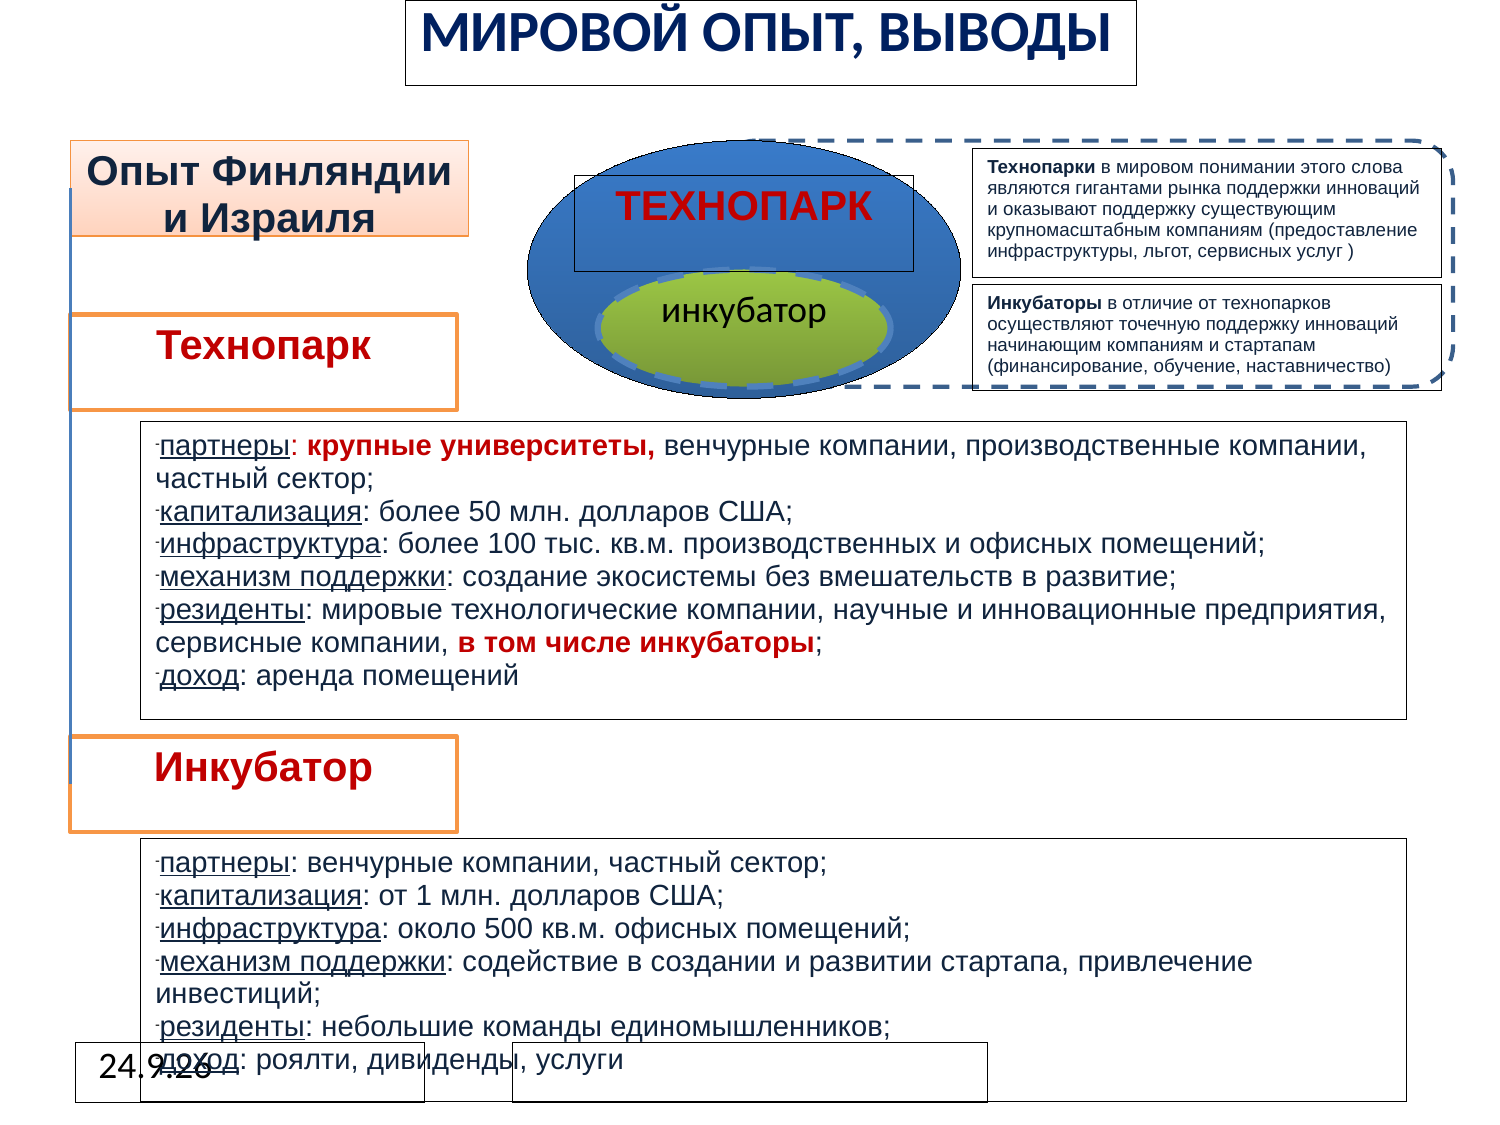

МИРОВОЙ ОПЫТ, ВЫВОДЫ
Опыт Финляндии и Израиля
Технопарки в мировом понимании этого слова являются гигантами рынка поддержки инноваций и оказывают поддержку существующим крупномасштабным компаниям (предоставление инфраструктуры, льгот, сервисных услуг )
ТЕХНОПАРК
инкубатор
Инкубаторы в отличие от технопарков осуществляют точечную поддержку инноваций начинающим компаниям и стартапам (финансирование, обучение, наставничество)
Технопарк
партнеры: крупные университеты, венчурные компании, производственные компании, частный сектор;
капитализация: более 50 млн. долларов США;
инфраструктура: более 100 тыс. кв.м. производственных и офисных помещений;
механизм поддержки: создание экосистемы без вмешательств в развитие;
резиденты: мировые технологические компании, научные и инновационные предприятия, сервисные компании, в том числе инкубаторы;
доход: аренда помещений
Инкубатор
партнеры: венчурные компании, частный сектор;
капитализация: от 1 млн. долларов США;
инфраструктура: около 500 кв.м. офисных помещений;
механизм поддержки: содействие в создании и развитии стартапа, привлечение инвестиций;
резиденты: небольшие команды единомышленников;
доход: роялти, дивиденды, услуги